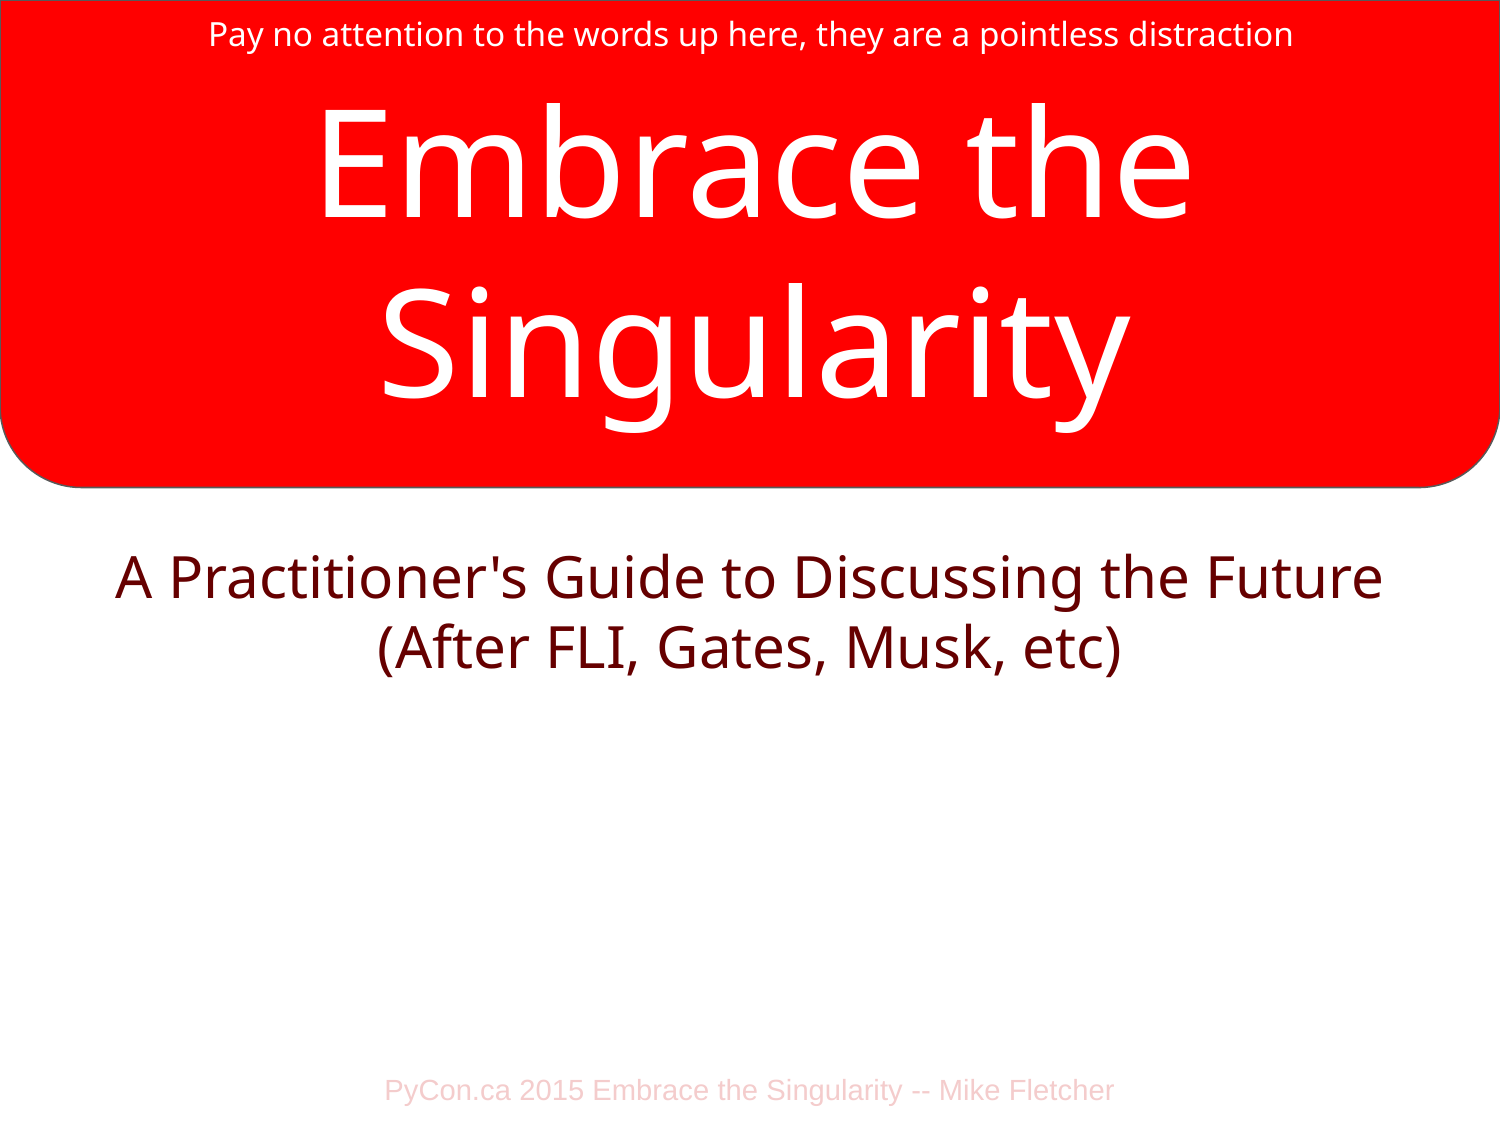

Pay no attention to the words up here, they are a pointless distraction
# Embrace the Singularity
A Practitioner's Guide to Discussing the Future
(After FLI, Gates, Musk, etc)